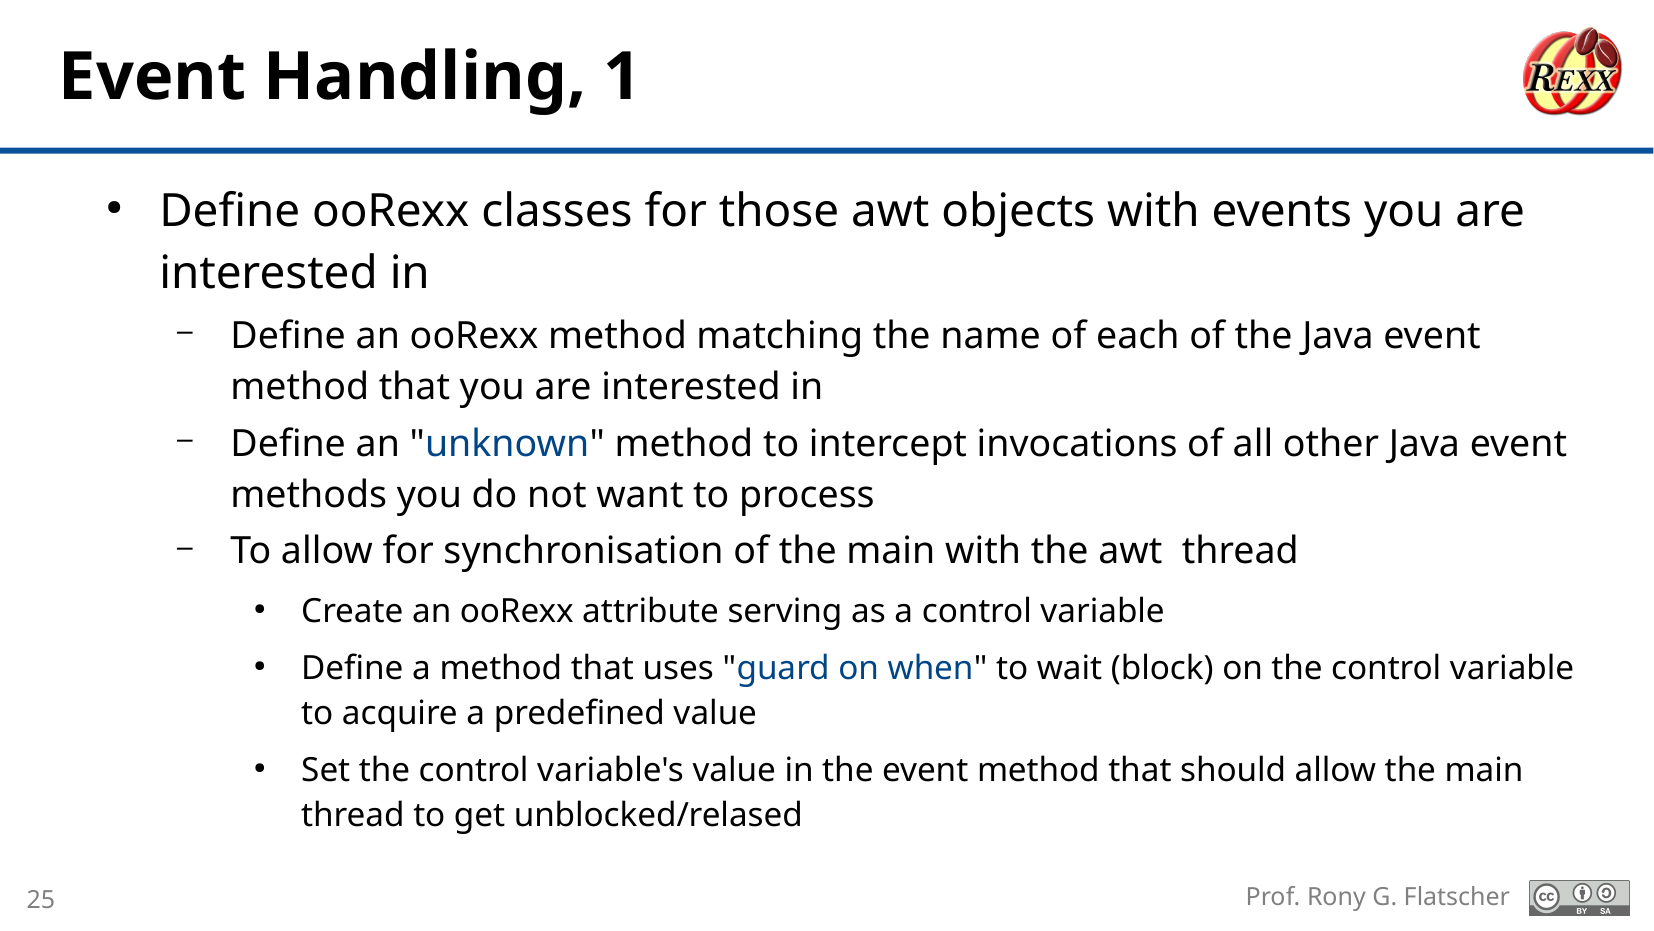

# Event Handling, 1
Define ooRexx classes for those awt objects with events you are interested in
Define an ooRexx method matching the name of each of the Java event method that you are interested in
Define an "unknown" method to intercept invocations of all other Java event methods you do not want to process
To allow for synchronisation of the main with the awt thread
Create an ooRexx attribute serving as a control variable
Define a method that uses "guard on when" to wait (block) on the control variable to acquire a predefined value
Set the control variable's value in the event method that should allow the main thread to get unblocked/relased